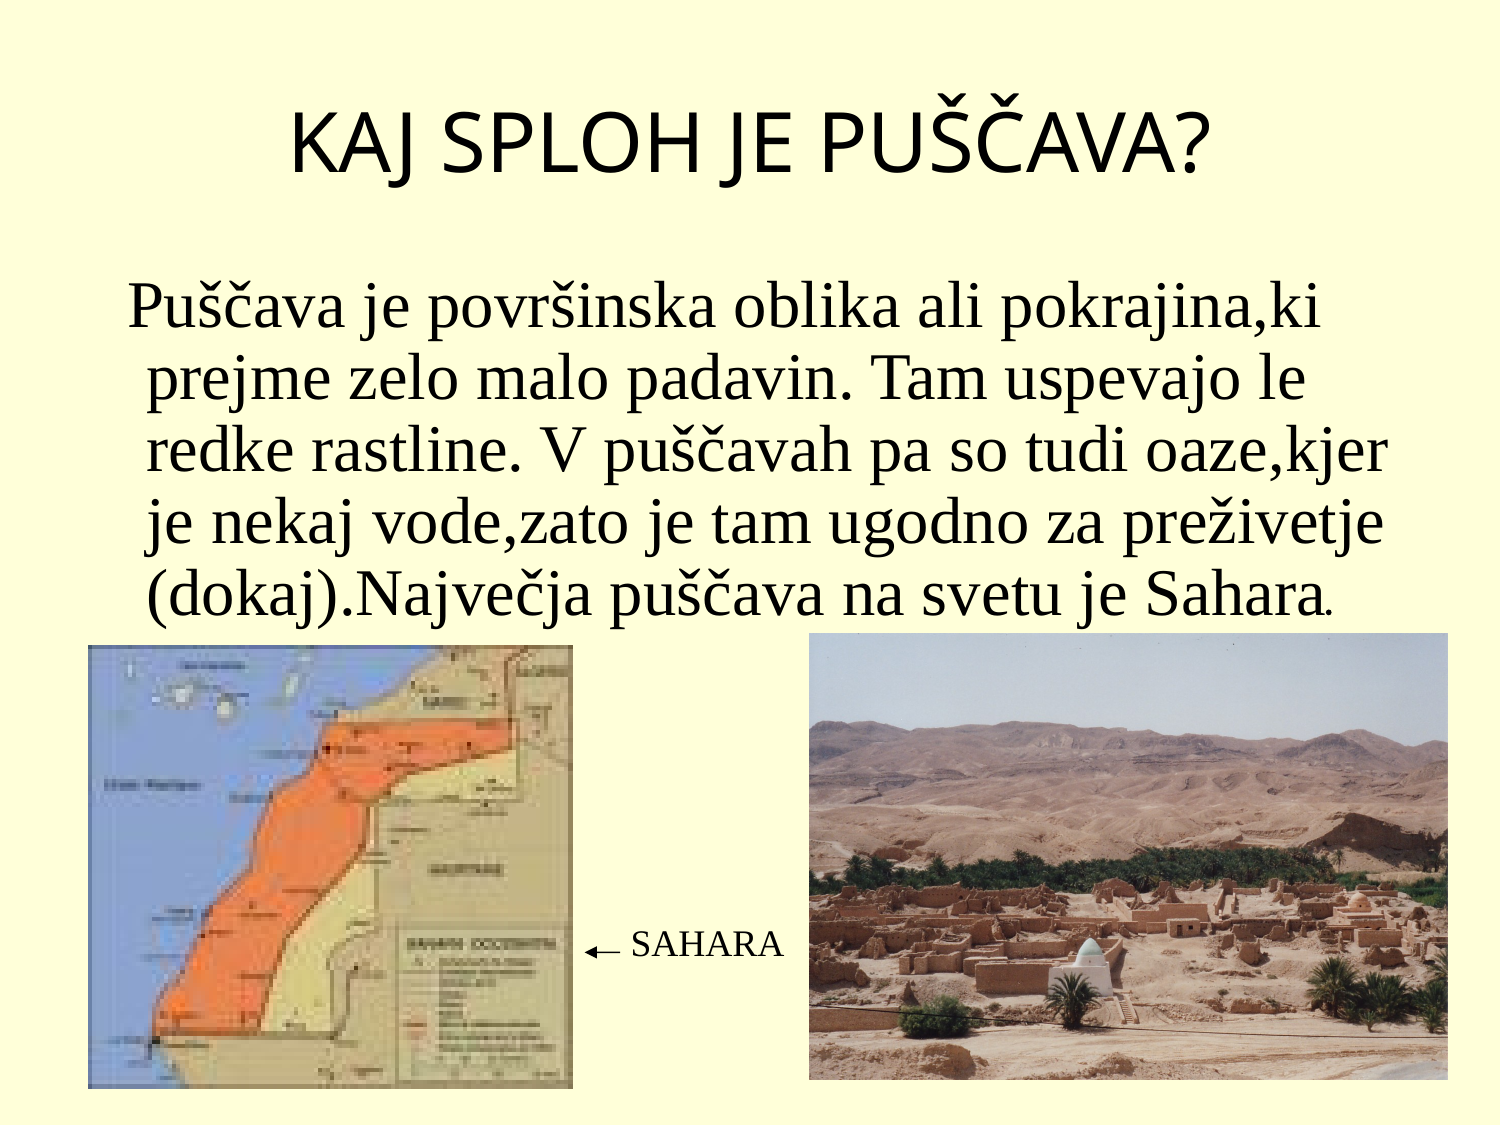

# KAJ SPLOH JE PUŠČAVA?
 Puščava je površinska oblika ali pokrajina,ki prejme zelo malo padavin. Tam uspevajo le redke rastline. V puščavah pa so tudi oaze,kjer je nekaj vode,zato je tam ugodno za preživetje (dokaj).Največja puščava na svetu je Sahara
 SAHARA